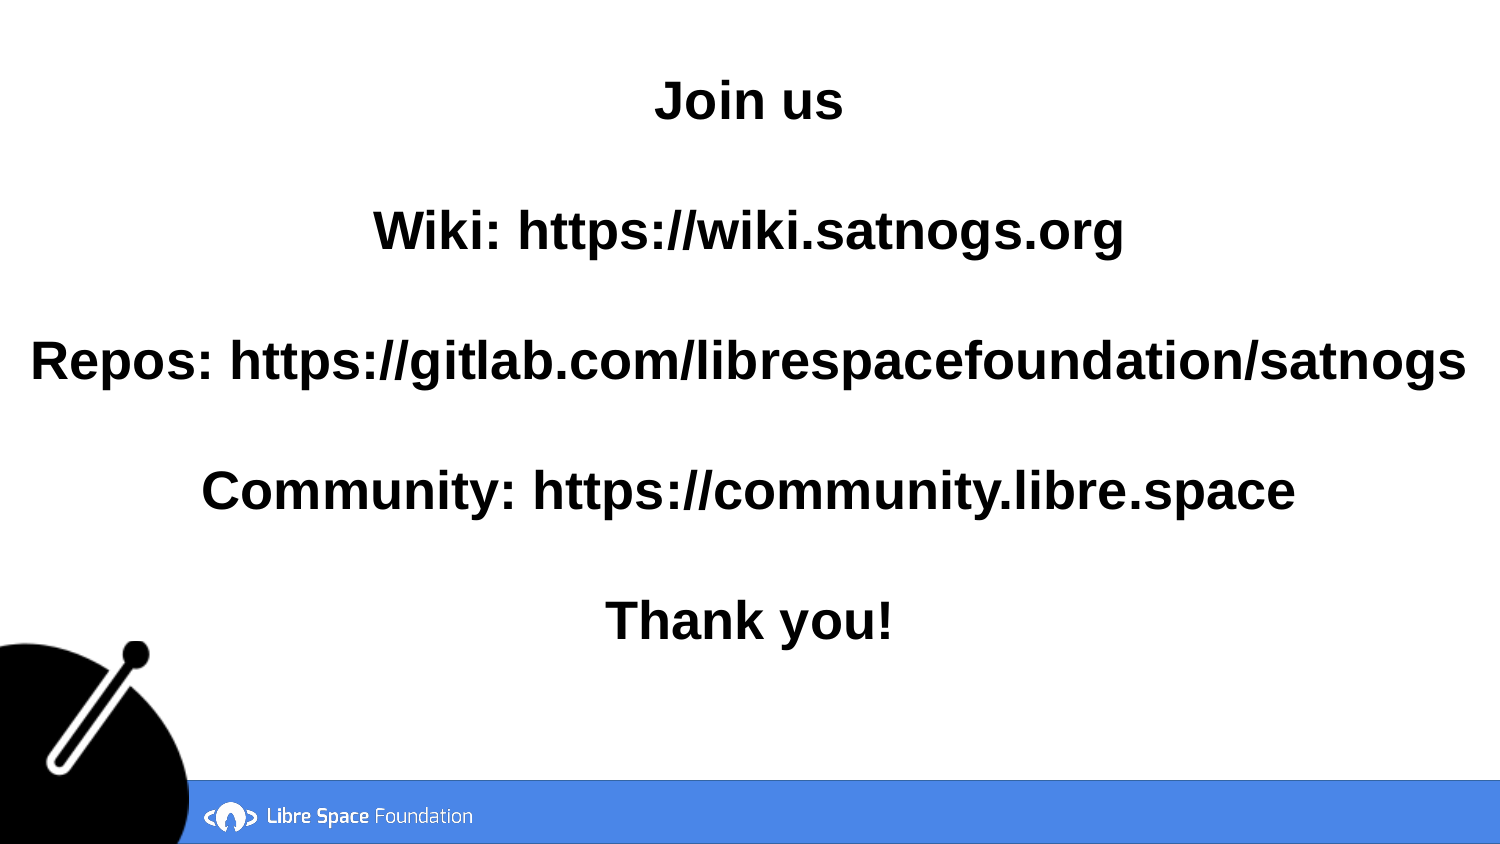

# Join us Wiki: https://wiki.satnogs.org Repos: https://gitlab.com/librespacefoundation/satnogs Community: https://community.libre.space Thank you!